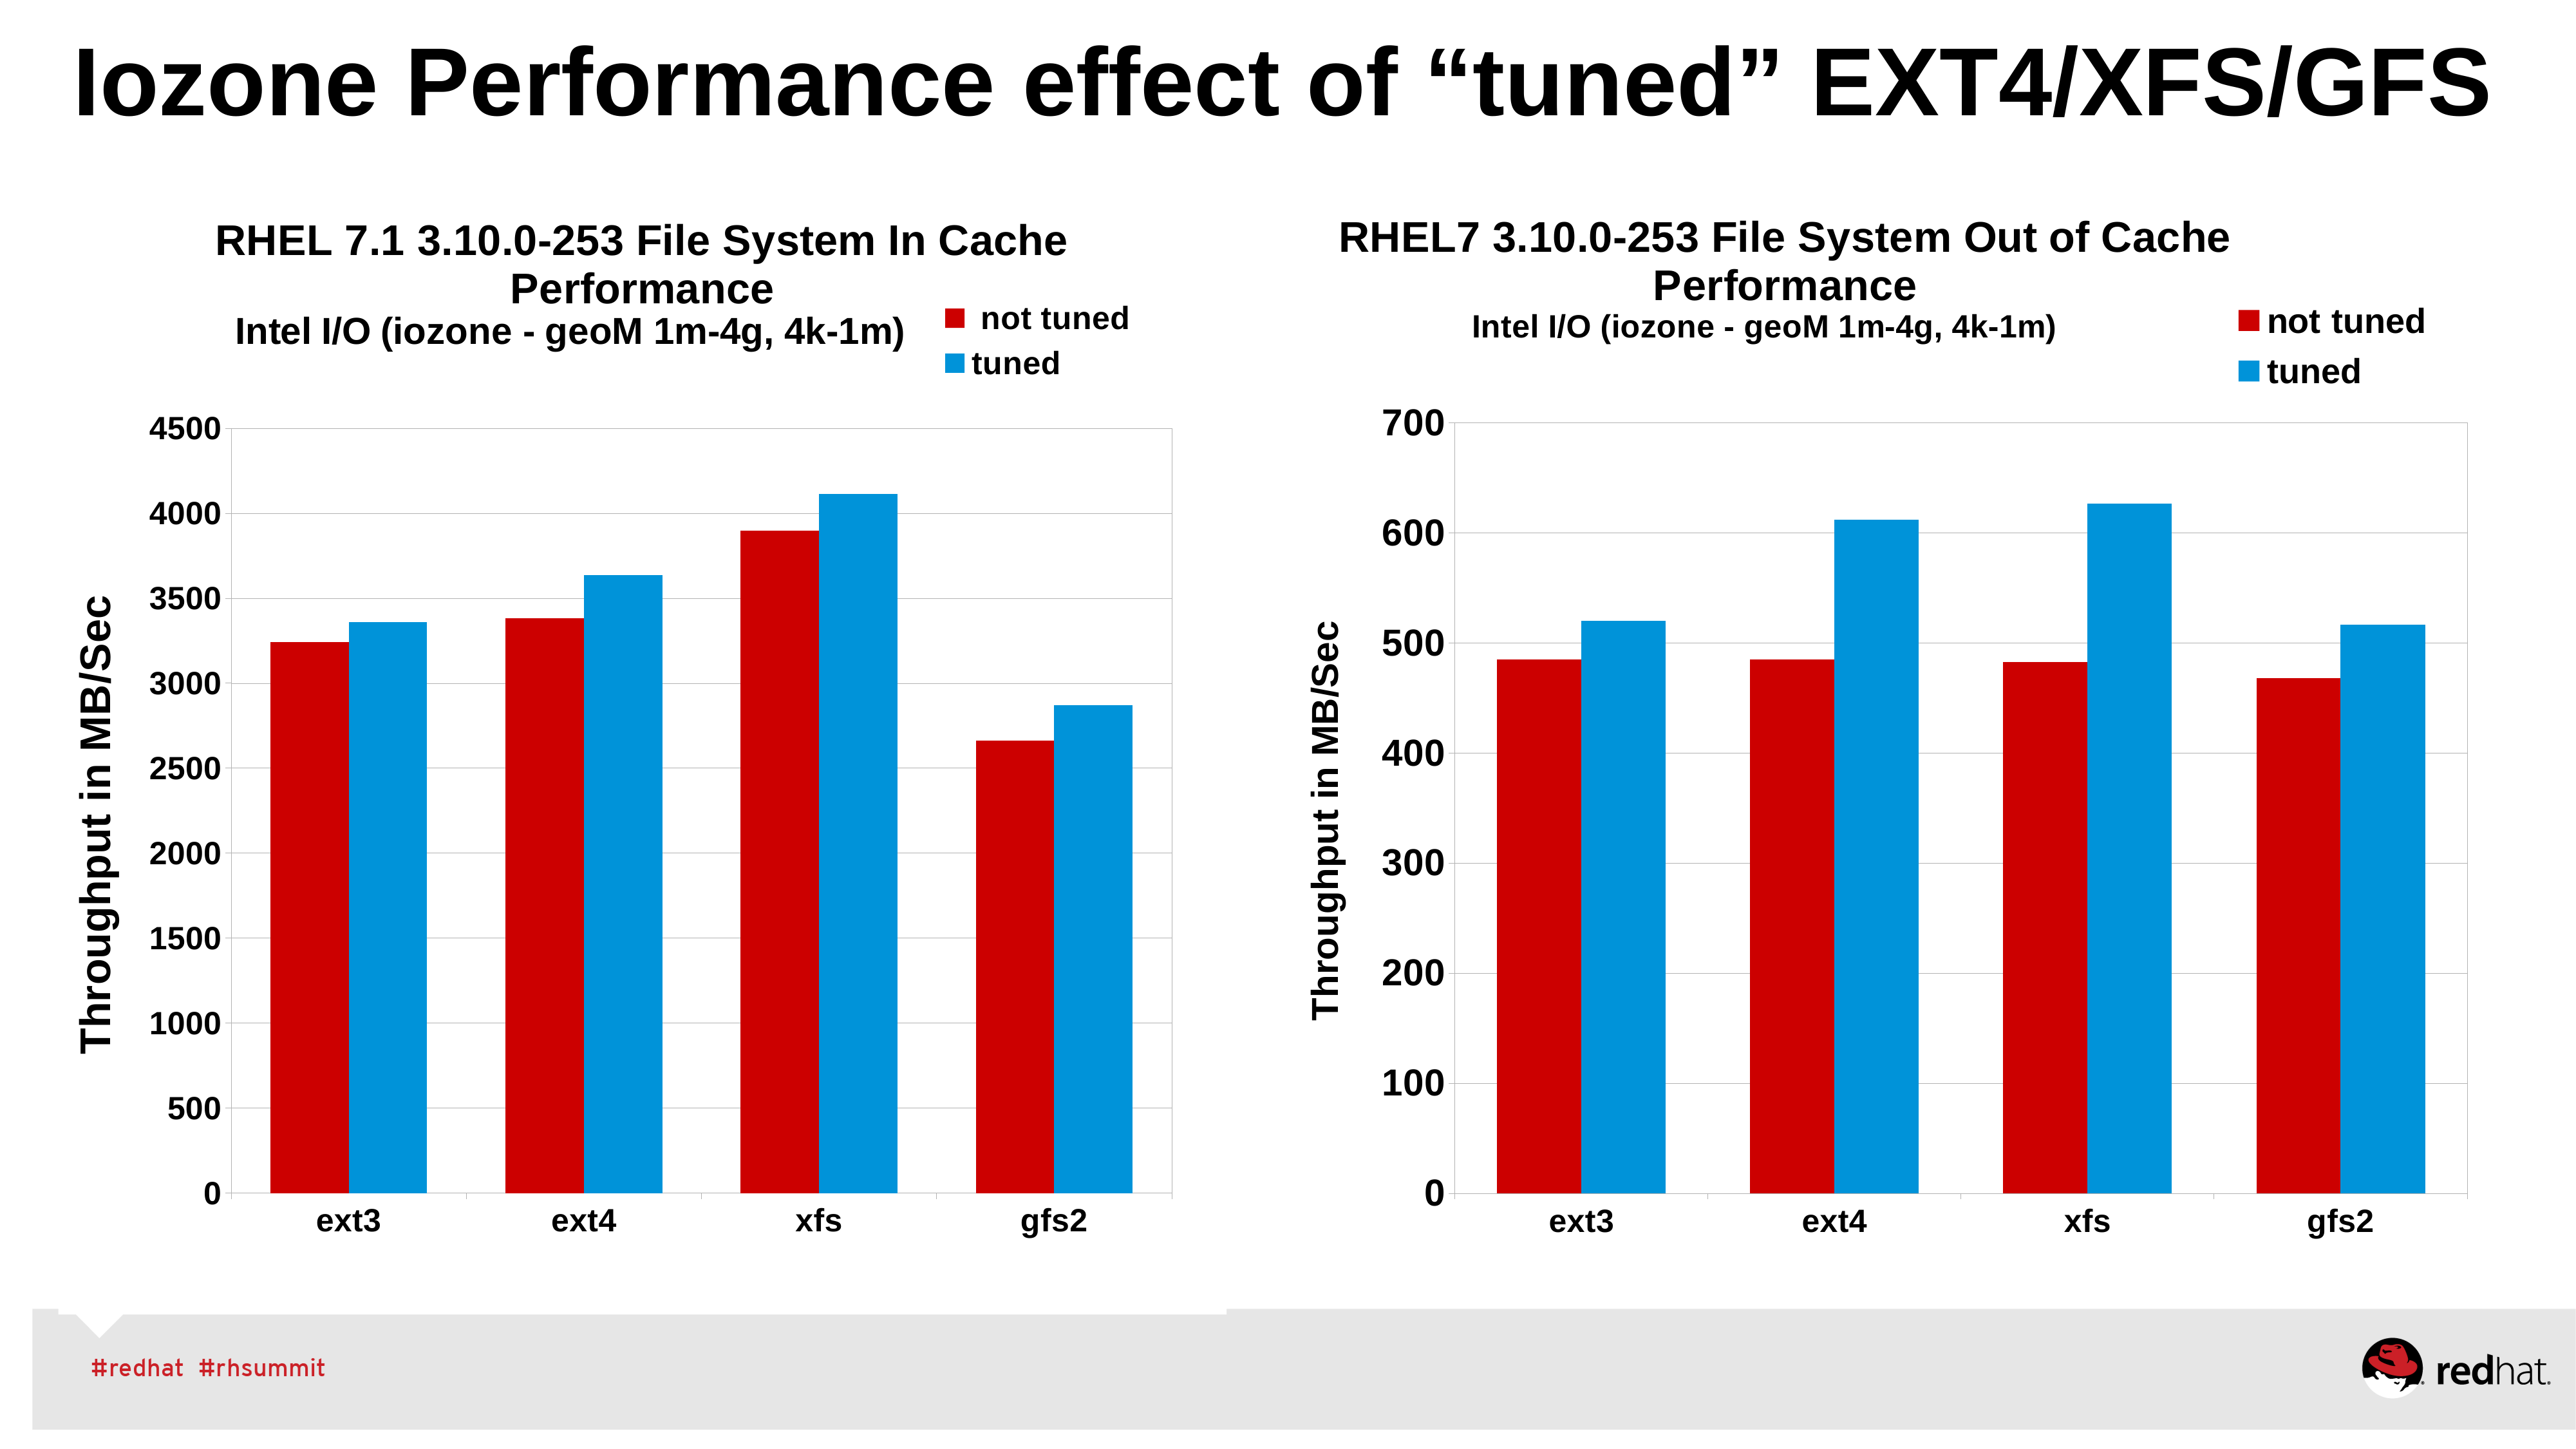

# Iozone Performance effect of “tuned” EXT4/XFS/GFS
### Chart: RHEL 7.1 3.10.0-253 File System In Cache Performance
Intel I/O (iozone - geoM 1m-4g, 4k-1m)
| Category | not tuned | tuned |
|---|---|---|
| ext3 | 3244.0 | 3361.0 |
| ext4 | 3383.0 | 3638.0 |
| xfs | 3897.0 | 4112.0 |
| gfs2 | 2662.0 | 2873.0 |
### Chart: RHEL7 3.10.0-253 File System Out of Cache Performance
Intel I/O (iozone - geoM 1m-4g, 4k-1m)
| Category | not tuned | tuned |
|---|---|---|
| ext3 | 485.0 | 520.0 |
| ext4 | 485.0 | 612.0 |
| xfs | 483.0 | 627.0 |
| gfs2 | 468.0 | 517.0 |